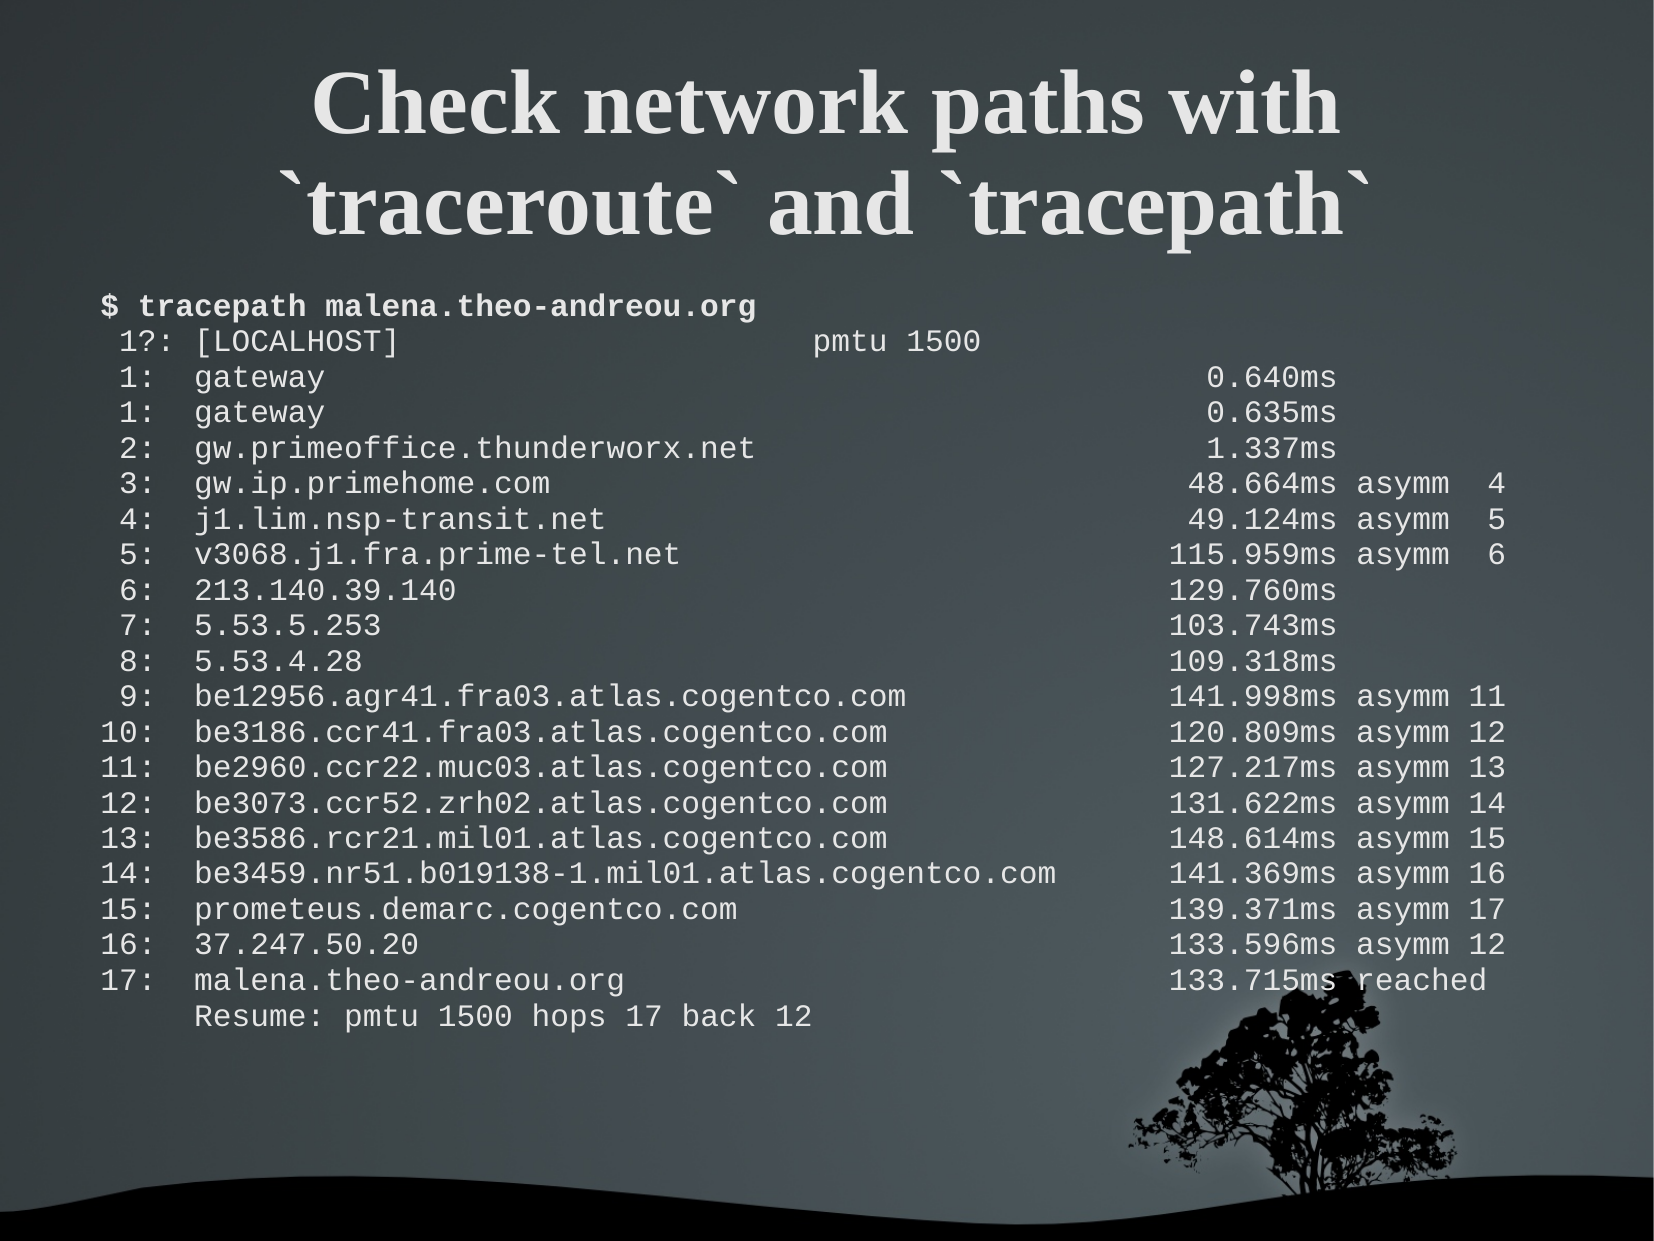

Check network paths with `traceroute` and `tracepath`
# $ tracepath malena.theo-andreou.org
 1?: [LOCALHOST] pmtu 1500
 1: gateway 0.640ms
 1: gateway 0.635ms
 2: gw.primeoffice.thunderworx.net 1.337ms
 3: gw.ip.primehome.com 48.664ms asymm 4
 4: j1.lim.nsp-transit.net 49.124ms asymm 5
 5: v3068.j1.fra.prime-tel.net 115.959ms asymm 6
 6: 213.140.39.140 129.760ms
 7: 5.53.5.253 103.743ms
 8: 5.53.4.28 109.318ms
 9: be12956.agr41.fra03.atlas.cogentco.com 141.998ms asymm 11
10: be3186.ccr41.fra03.atlas.cogentco.com 120.809ms asymm 12
11: be2960.ccr22.muc03.atlas.cogentco.com 127.217ms asymm 13
12: be3073.ccr52.zrh02.atlas.cogentco.com 131.622ms asymm 14
13: be3586.rcr21.mil01.atlas.cogentco.com 148.614ms asymm 15
14: be3459.nr51.b019138-1.mil01.atlas.cogentco.com 141.369ms asymm 16
15: prometeus.demarc.cogentco.com 139.371ms asymm 17
16: 37.247.50.20 133.596ms asymm 12
17: malena.theo-andreou.org 133.715ms reached
 Resume: pmtu 1500 hops 17 back 12